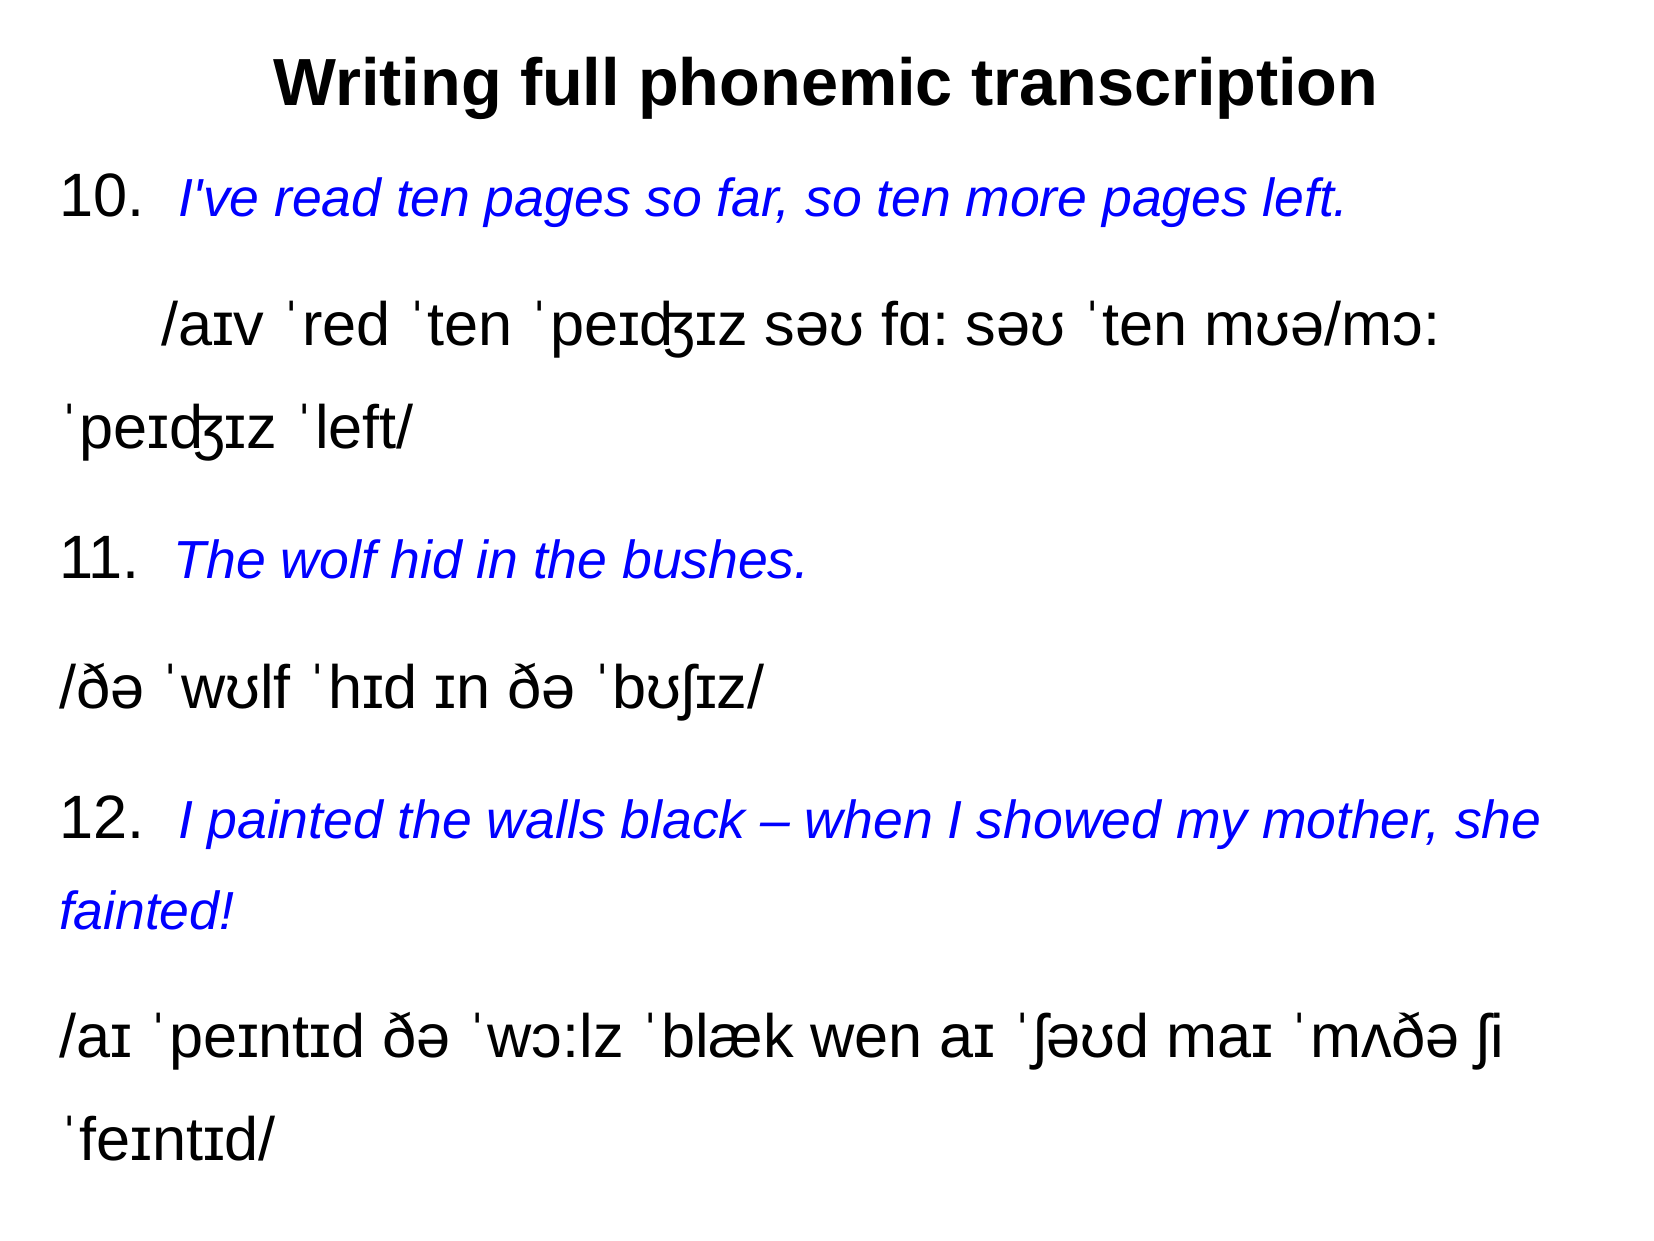

# Writing full phonemic transcription
10. I've read ten pages so far, so ten more pages left.
 /aɪv ˈred ˈten ˈpeɪʤɪz səʊ fɑ: səʊ ˈten mʊə/mɔ: ˈpeɪʤɪz ˈleft/
11. The wolf hid in the bushes.
/ðə ˈwʊlf ˈhɪd ɪn ðə ˈbʊʃɪz/
12. I painted the walls black – when I showed my mother, she fainted!
/aɪ ˈpeɪntɪd ðə ˈwɔ:lz ˈblæk wen aɪ ˈʃəʊd maɪ ˈmʌðə ʃi ˈfeɪntɪd/